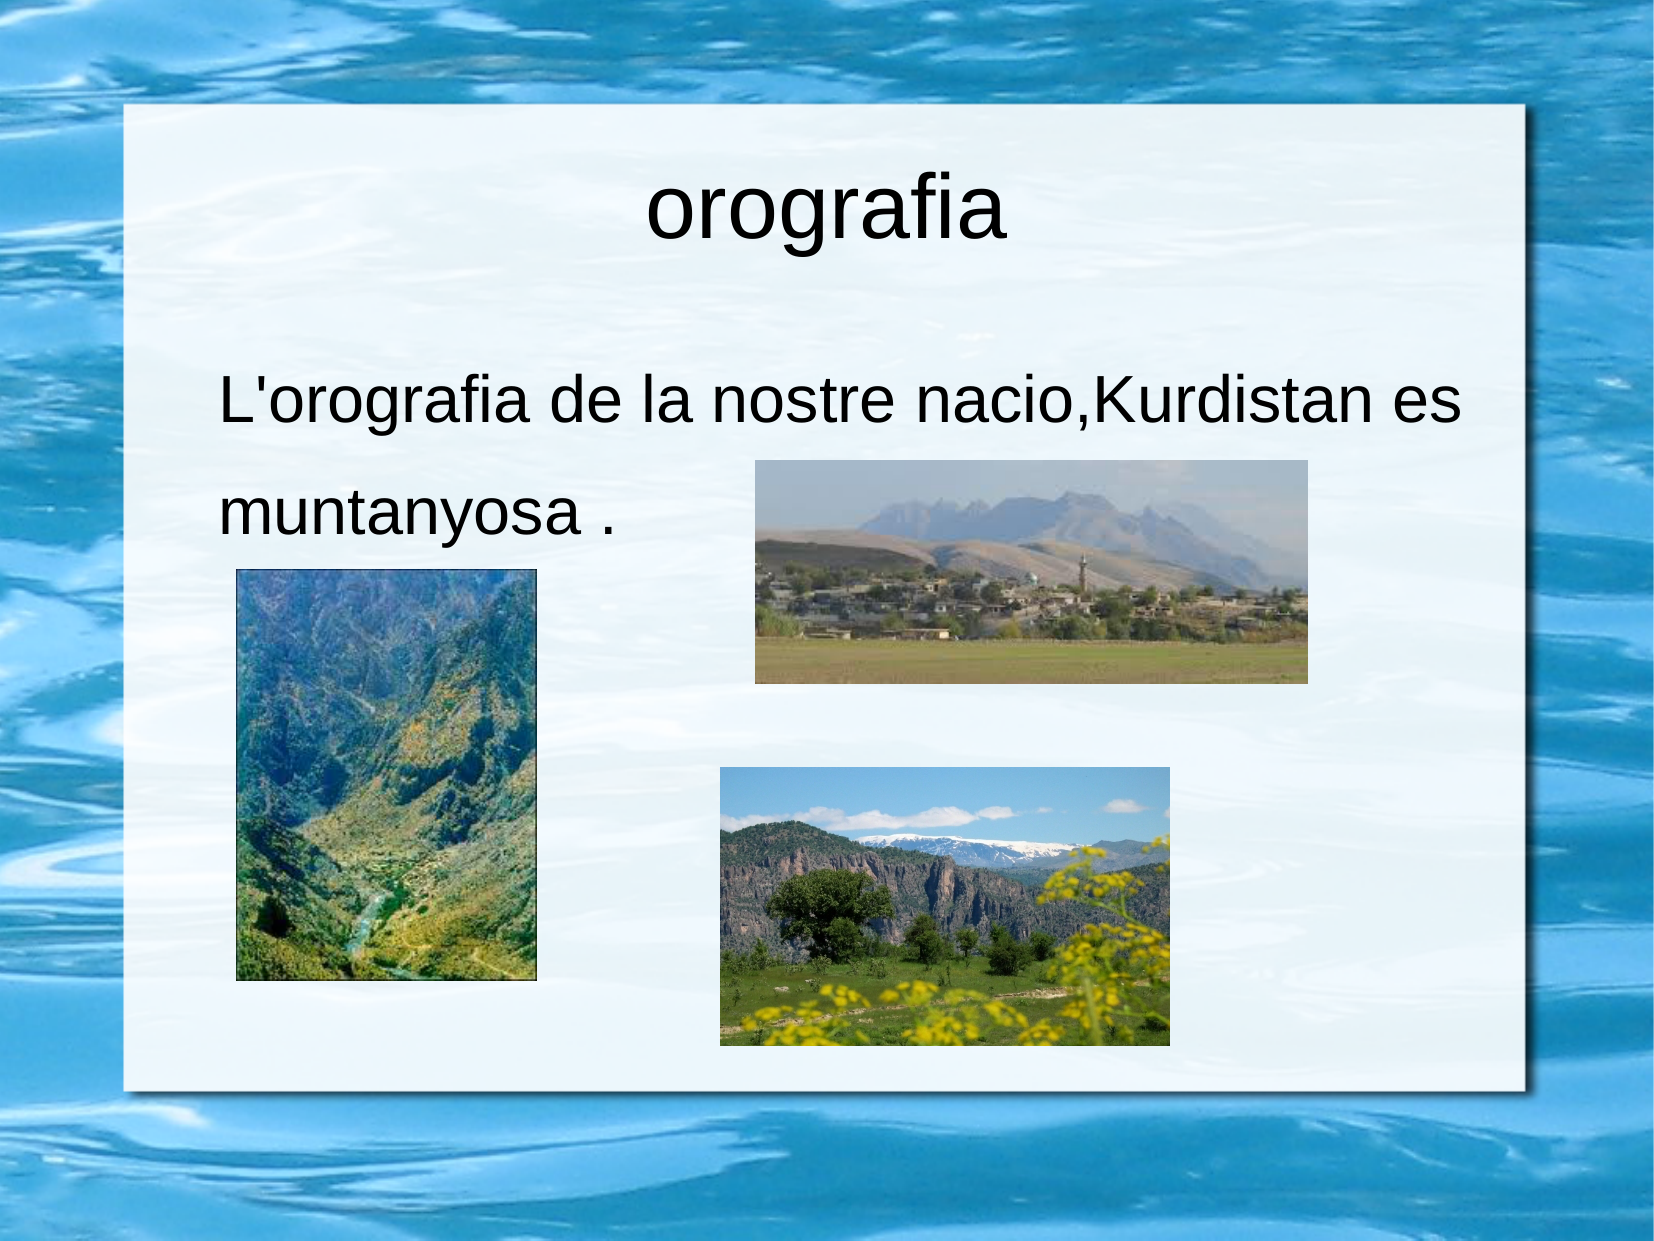

# orografia
L'orografia de la nostre nacio,Kurdistan es muntanyosa .